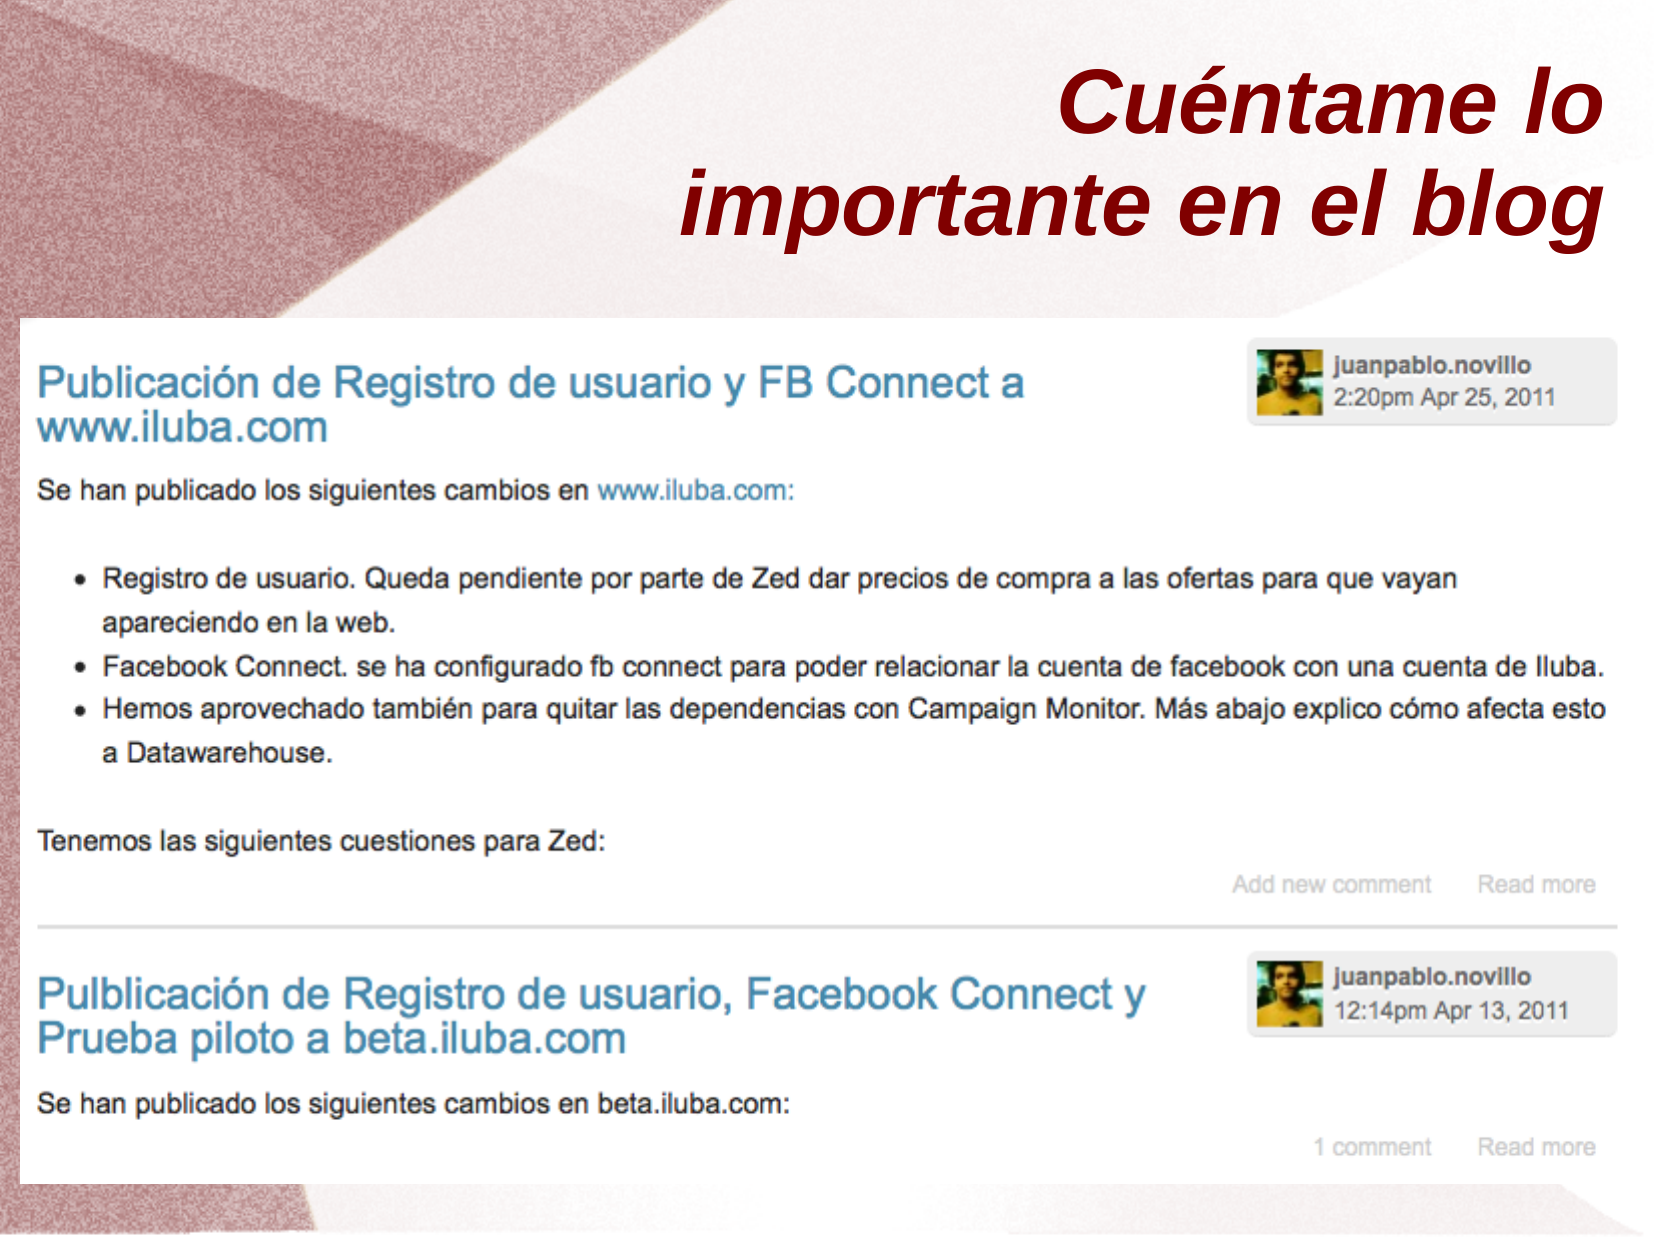

# Cuéntame lo importante en el blog